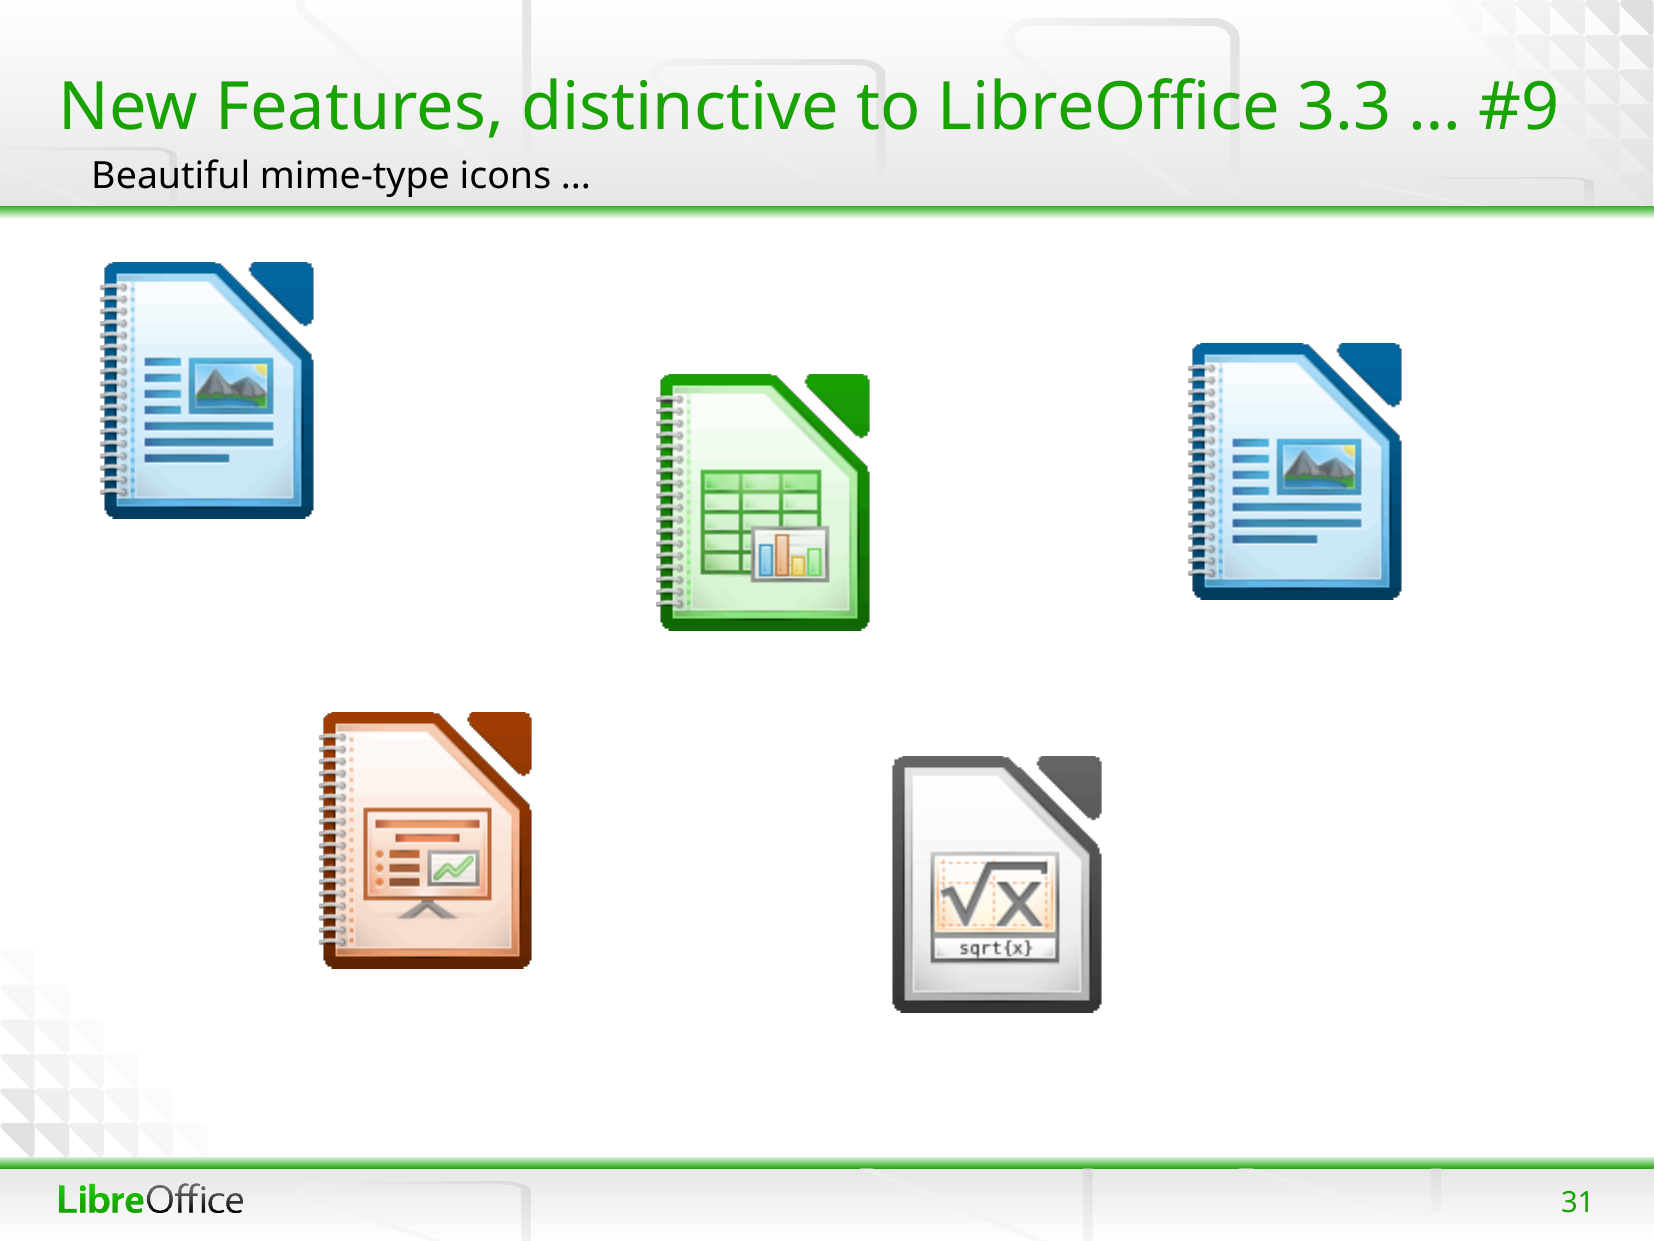

# New Features, distinctive to LibreOffice 3.3 … #9
Beautiful mime-type icons ...
31